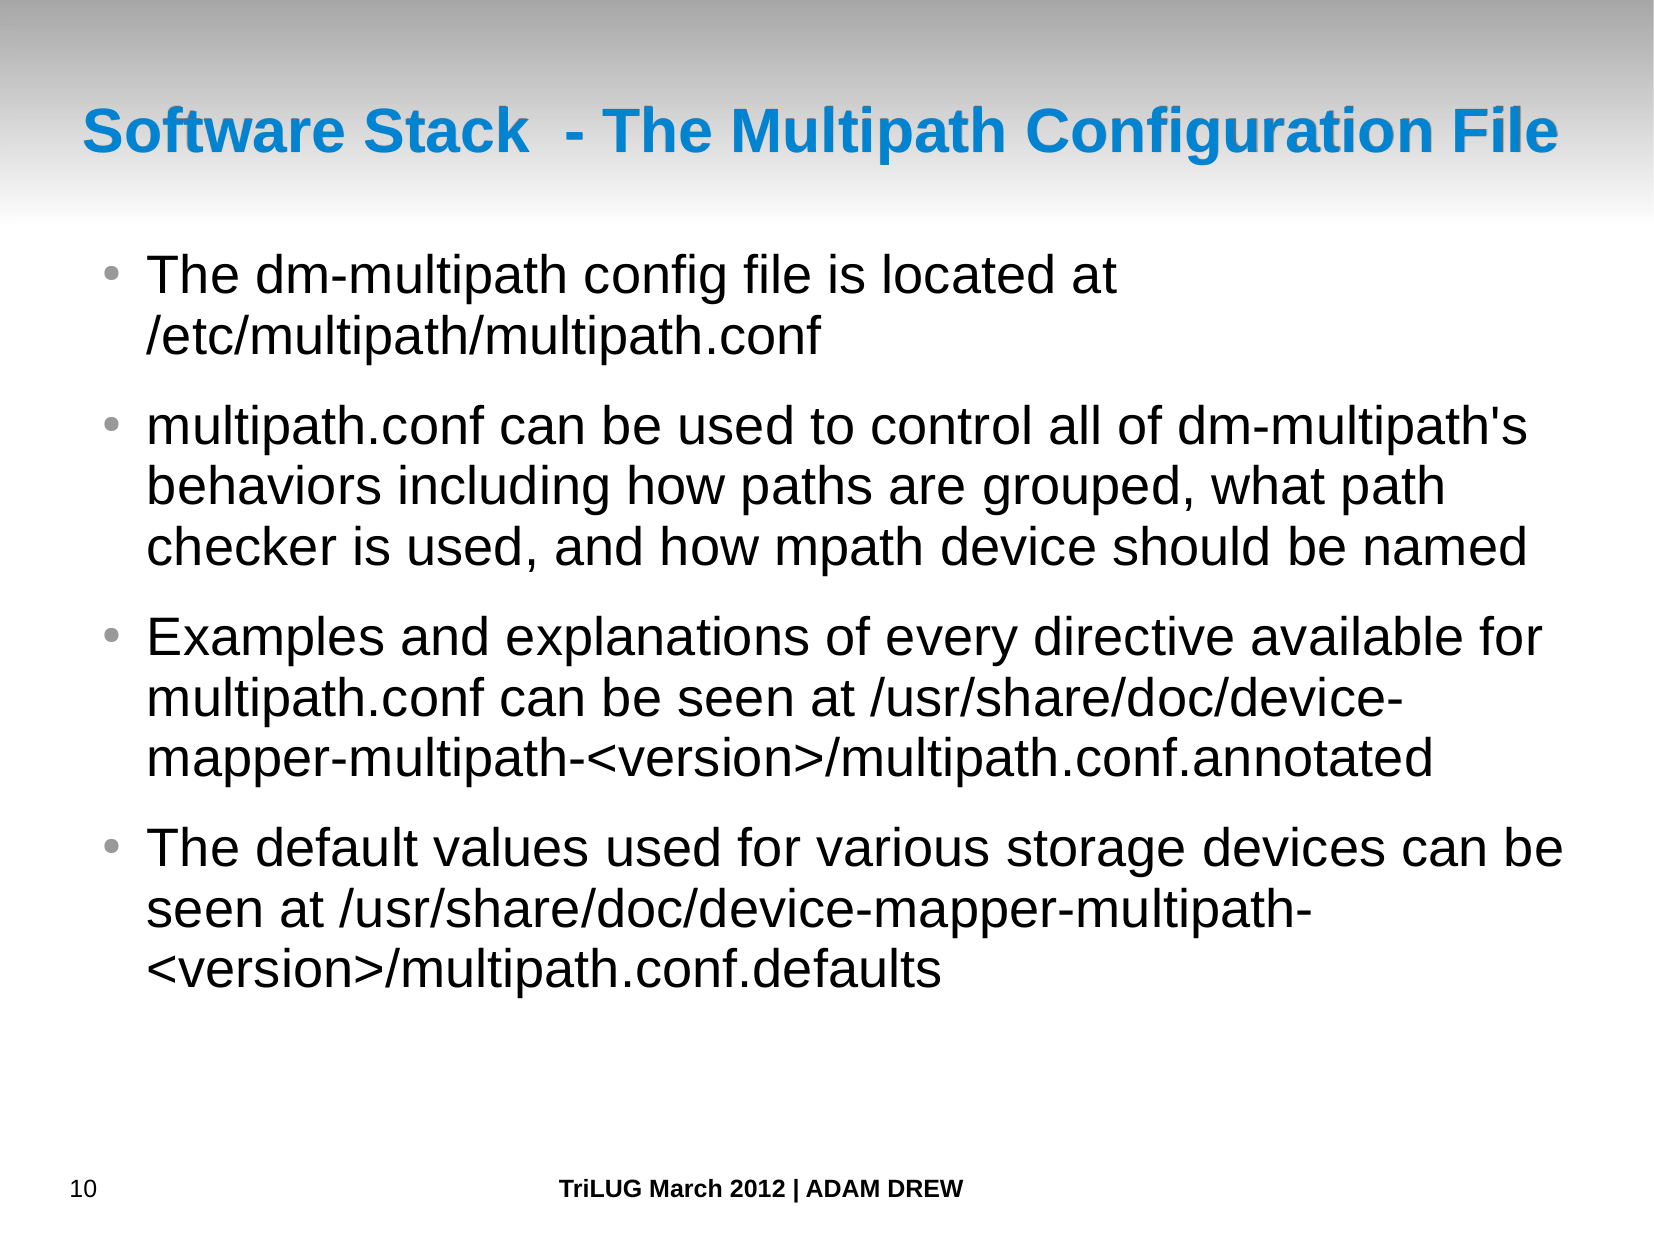

# Software Stack - The Multipath Configuration File
The dm-multipath config file is located at /etc/multipath/multipath.conf
multipath.conf can be used to control all of dm-multipath's behaviors including how paths are grouped, what path checker is used, and how mpath device should be named
Examples and explanations of every directive available for multipath.conf can be seen at /usr/share/doc/device-mapper-multipath-<version>/multipath.conf.annotated
The default values used for various storage devices can be seen at /usr/share/doc/device-mapper-multipath-<version>/multipath.conf.defaults